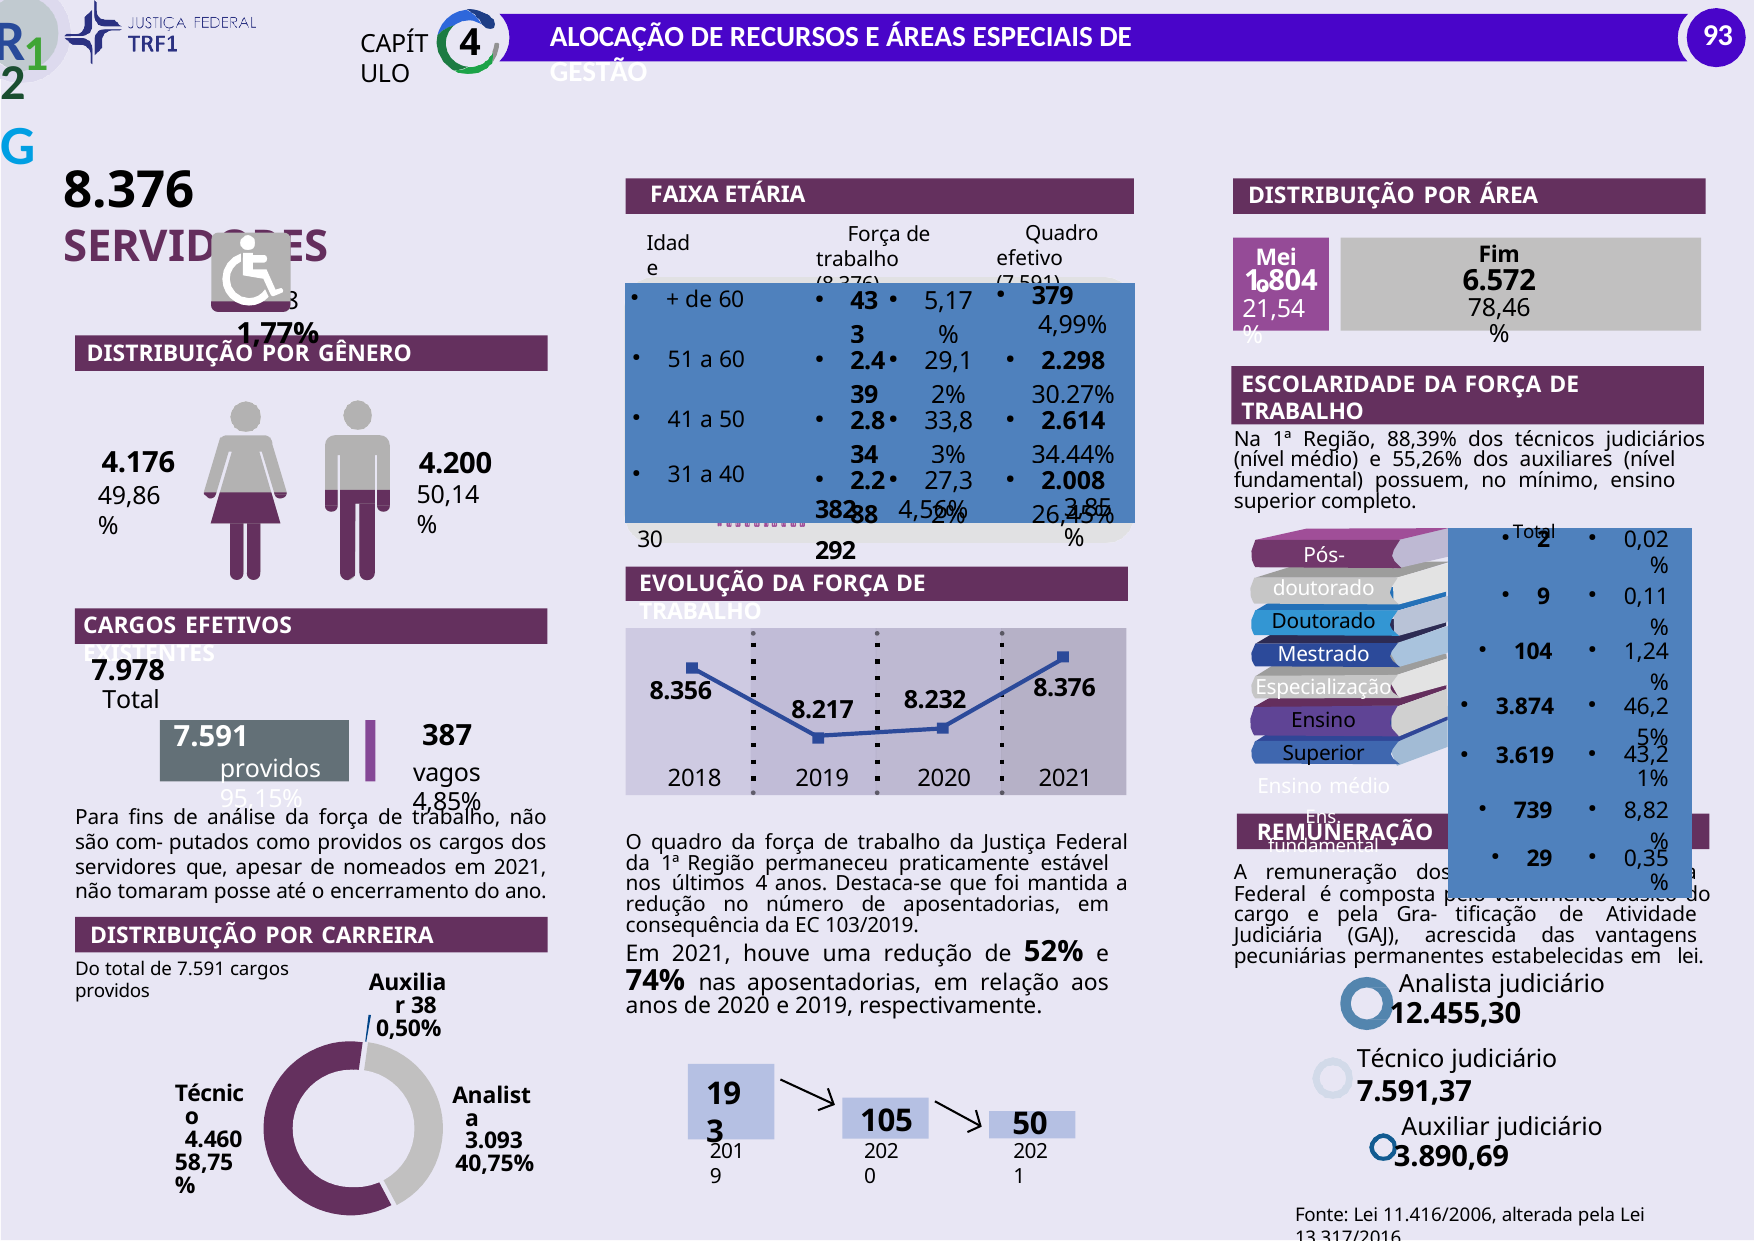

R
2G
93
ALOCAÇÃO DE RECURSOS E ÁREAS ESPECIAIS DE GESTÃO
4
1
CAPÍTULO
8.376 SERVIDORES
148
1,77%
FAIXA ETÁRIA
DISTRIBUIÇÃO POR ÁREA
Quadro efetivo (7.591)
Força de trabalho (8.376)
Idade
Meio
Fim
6.572
78,46%
1.804
21,54%
| + de 60 | 433 | 5,17% | 379 4,99% |
| --- | --- | --- | --- |
| 51 a 60 | 2.439 | 29,12% | 2.298 30,27% |
| 41 a 50 | 2.834 | 33,83% | 2.614 34,44% |
| 31 a 40 | 2.288 | 27,32% | 2.008 26,45% |
DISTRIBUIÇÃO POR GÊNERO
ESCOLARIDADE DA FORÇA DE TRABALHO
Na 1ª Região, 88,39% dos técnicos judiciários (nível médio) e 55,26% dos auxiliares (nível fundamental) possuem, no mínimo, ensino superior completo.
Total
4.176
49,86%
4.200
50,14%
3,85%
382	4,56% 292
até 30
| 2 | 0,02% |
| --- | --- |
| 9 | 0,11% |
| 104 | 1,24% |
| 3.874 | 46,25% |
| 3.619 | 43,21% |
| 739 | 8,82% |
| 29 | 0,35% |
Pós-doutorado Doutorado Mestrado Especialização Ensino Superior Ensino médio Ens. fundamental
EVOLUÇÃO DA FORÇA DE TRABALHO
CARGOS EFETIVOS EXISTENTES
7.978
Total
8.376
8.356
8.232
8.217
387 vagos
4,85%
7.591 providos 95,15%
2018	2019	2020	2021
O quadro da força de trabalho da Justiça Federal da 1ª Região permaneceu praticamente estável nos últimos 4 anos. Destaca-se que foi mantida a redução no número de aposentadorias, em consequência da EC 103/2019.
Em 2021, houve uma redução de 52% e 74% nas aposentadorias, em relação aos anos de 2020 e 2019, respectivamente.
Fonte: Dicap
Para fins de análise da força de trabalho, não são com- putados como providos os cargos dos servidores que, apesar de nomeados em 2021, não tomaram posse até o encerramento do ano.
REMUNERAÇÃO
A remuneração dos servidores da Justiça Federal é composta pelo vencimento básico do cargo e pela Gra- tificação de Atividade Judiciária (GAJ), acrescida das vantagens pecuniárias permanentes estabelecidas em lei.
Analista judiciário
12.455,30
Técnico judiciário
7.591,37
Auxiliar judiciário
3.890,69
Fonte: Lei 11.416/2006, alterada pela Lei 13.317/2016
DISTRIBUIÇÃO POR CARREIRA
Do total de 7.591 cargos providos
Auxiliar 38
0,50%
193
Técnico 4.460
58,75%
Analista 3.093
40,75%
105
50
2021
2019
2020